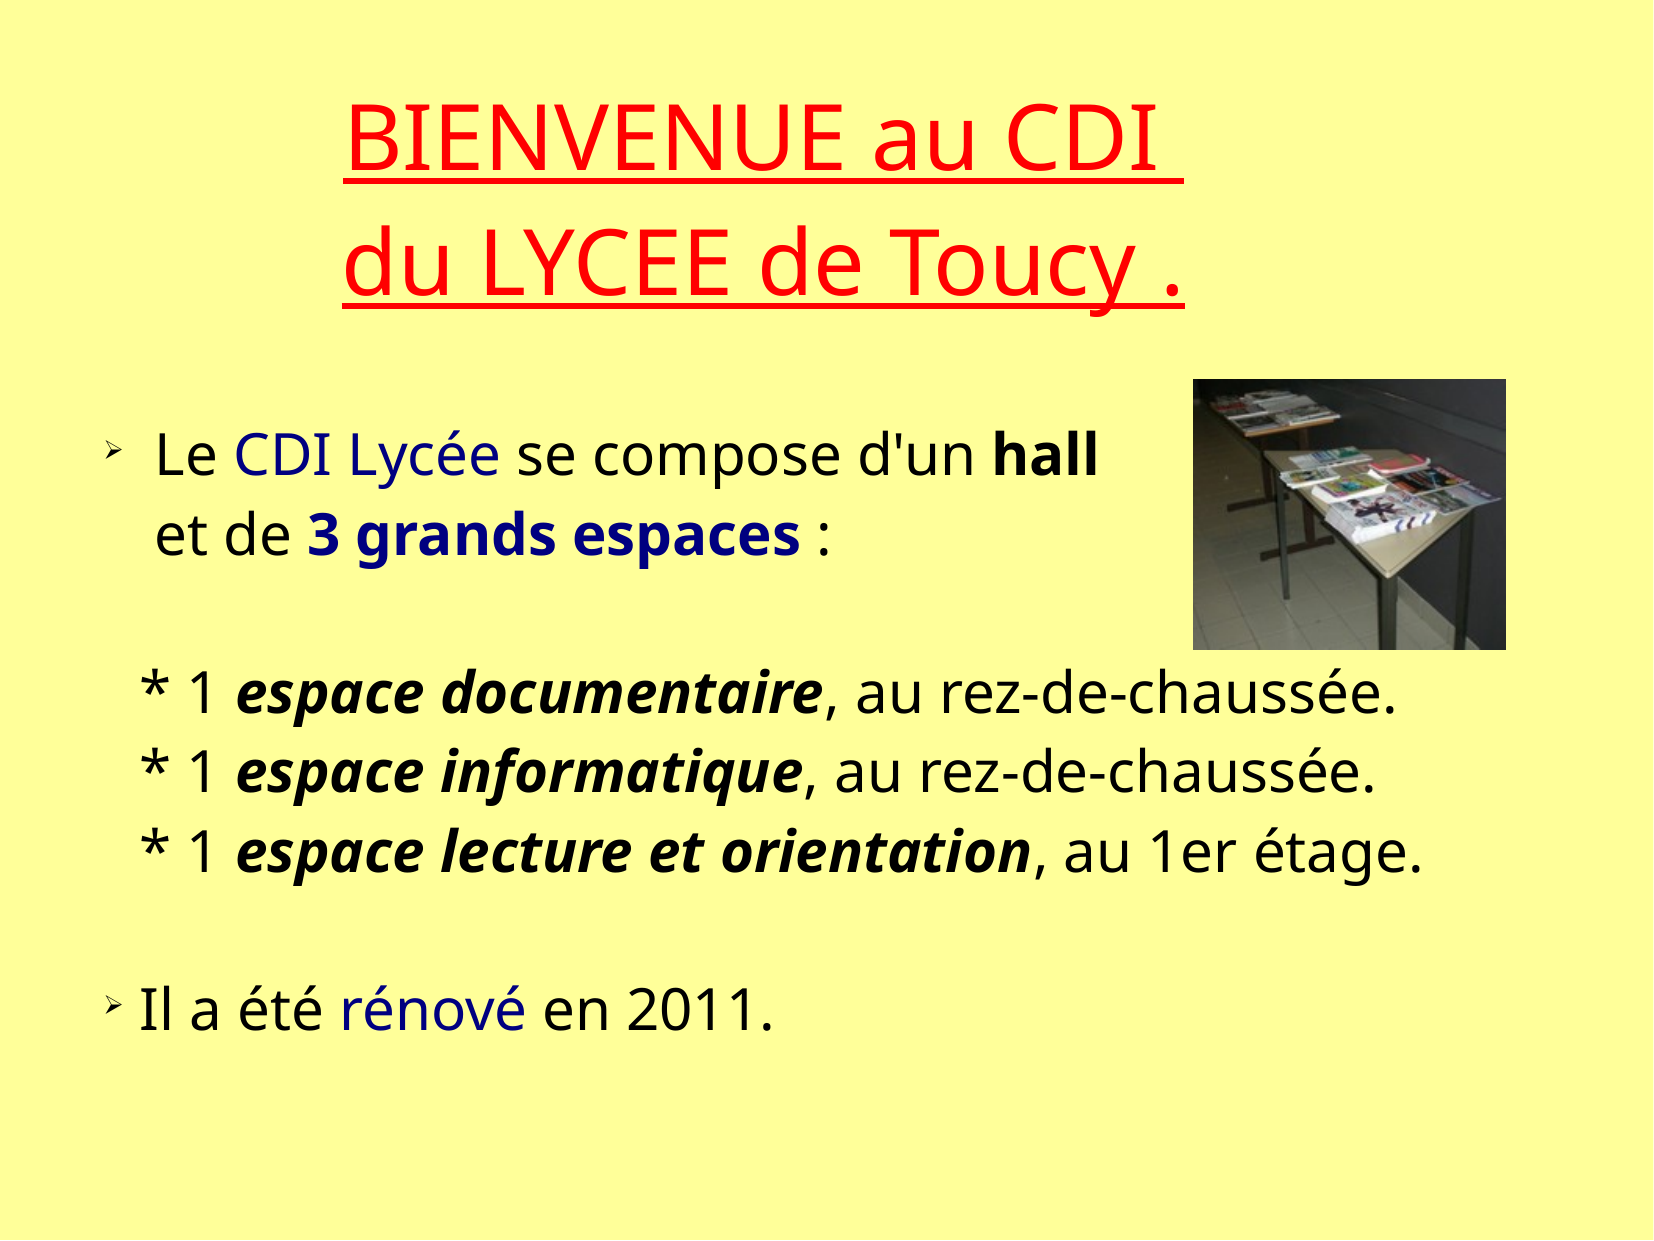

BIENVENUE au CDI
du LYCEE de Toucy .
 Le CDI Lycée se compose d'un hall
 et de 3 grands espaces :
 * 1 espace documentaire, au rez-de-chaussée.
 * 1 espace informatique, au rez-de-chaussée.
 * 1 espace lecture et orientation, au 1er étage.
 Il a été rénové en 2011.